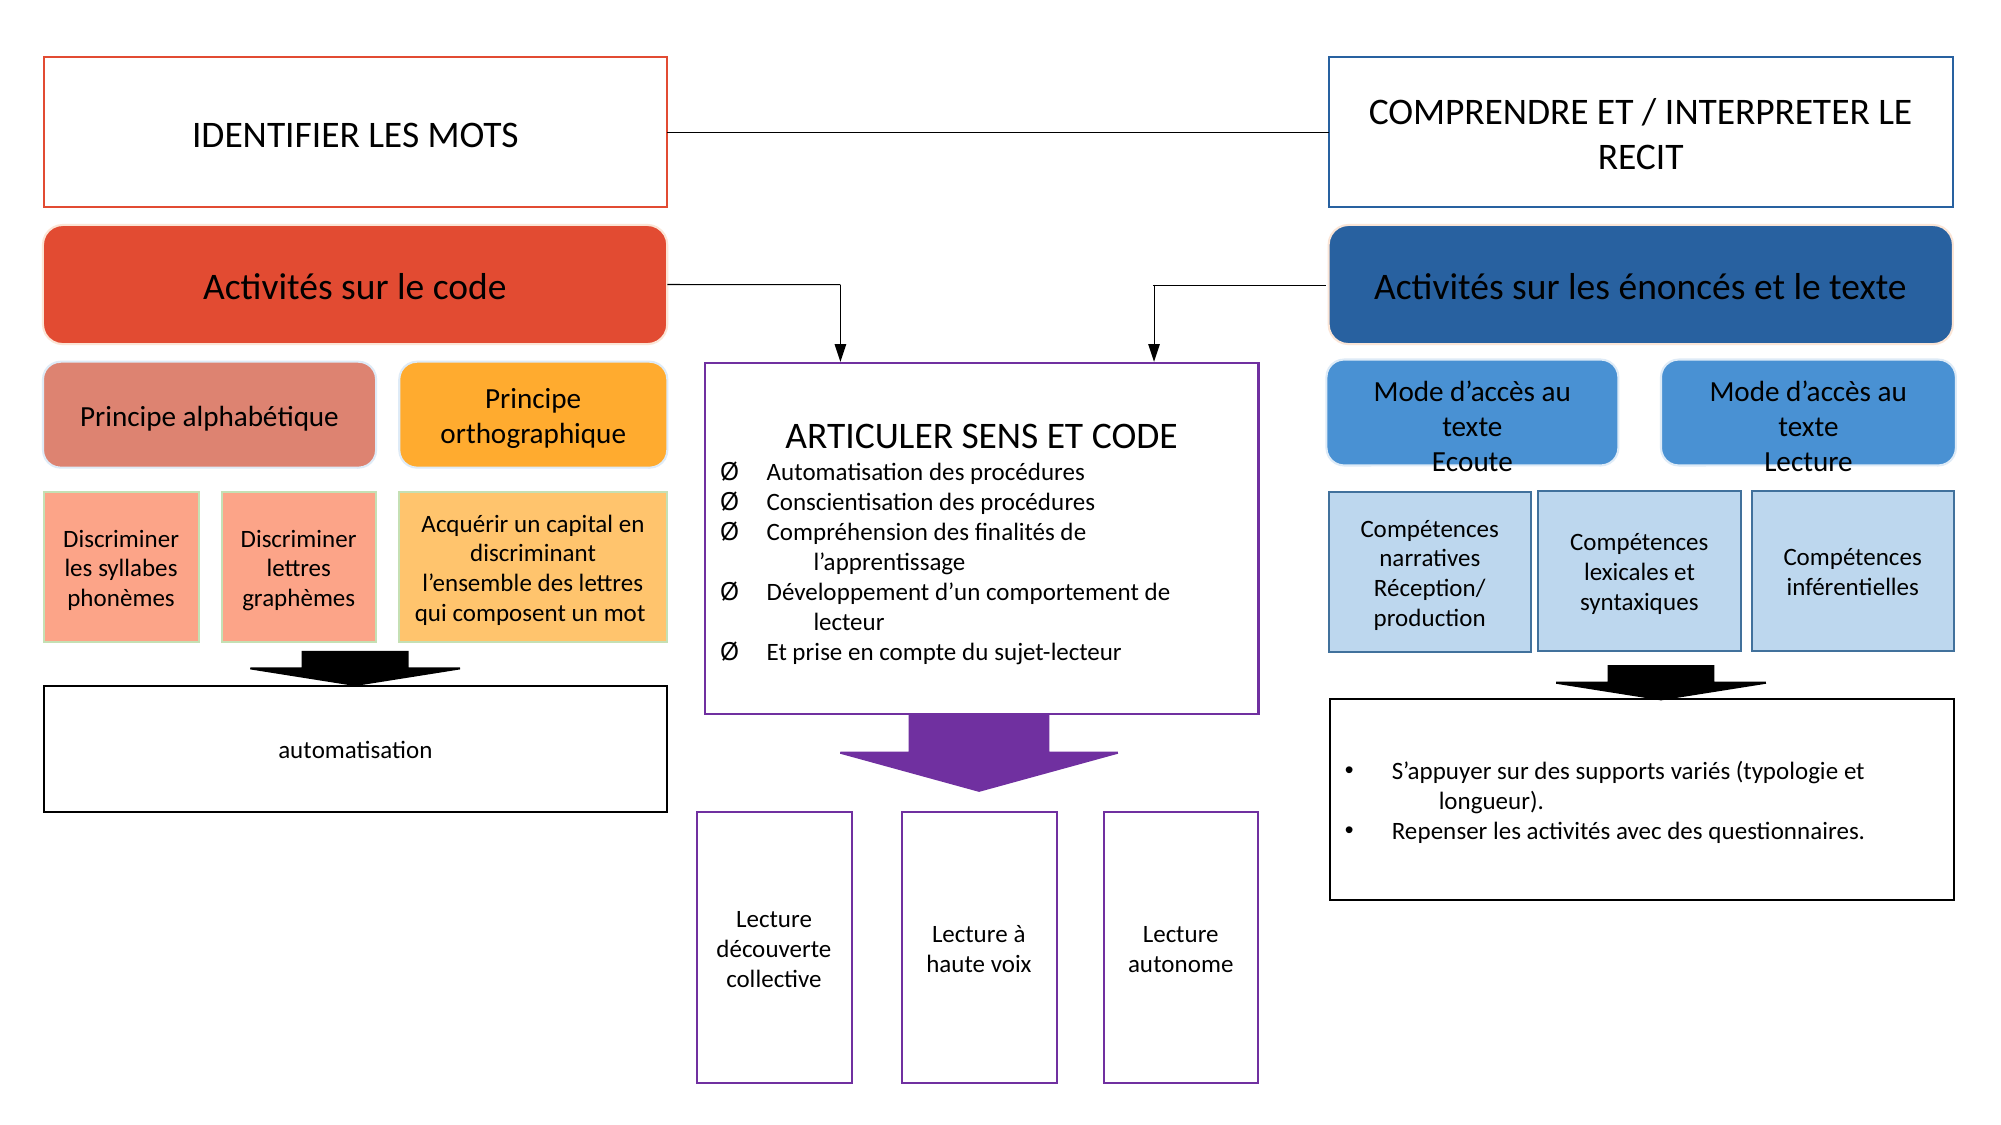

IDENTIFIER LES MOTS
COMPRENDRE ET / INTERPRETER LE RECIT
Activités sur le code
Activités sur les énoncés et le texte
Mode d’accès au texte
Ecoute
Mode d’accès au texte
Lecture
Principe alphabétique
Principe orthographique
ARTICULER SENS ET CODE
Automatisation des procédures
Conscientisation des procédures
Compréhension des finalités de l’apprentissage
Développement d’un comportement de lecteur
Et prise en compte du sujet-lecteur
Compétences lexicales et syntaxiques
Compétences inférentielles
Discriminer les syllabes phonèmes
Discriminer lettres graphèmes
Acquérir un capital en discriminant l’ensemble des lettres qui composent un mot
Compétences narratives
Réception/production
automatisation
S’appuyer sur des supports variés (typologie et longueur).
Repenser les activités avec des questionnaires.
Lecture découverte collective
Lecture à haute voix
Lecture autonome